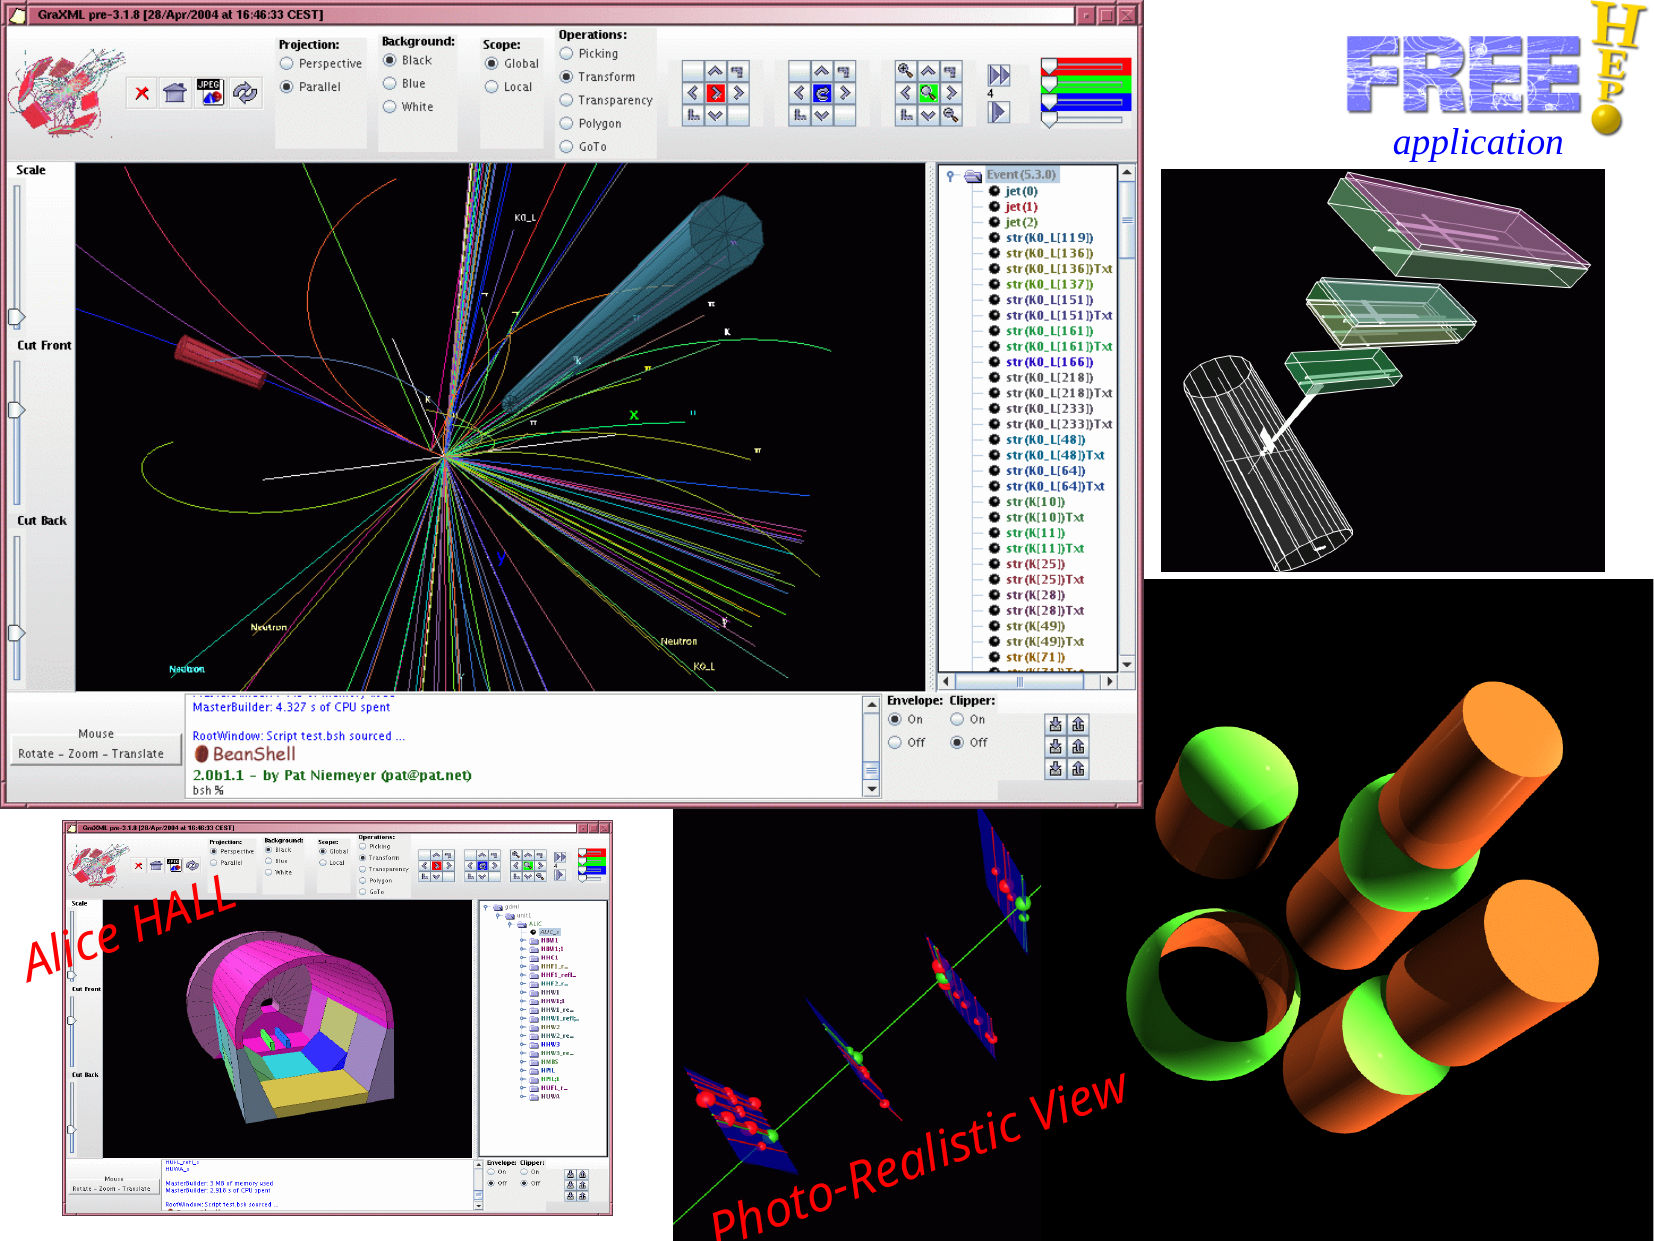

application
AtlFast Event
Alice HALL
Photo-Realistic View